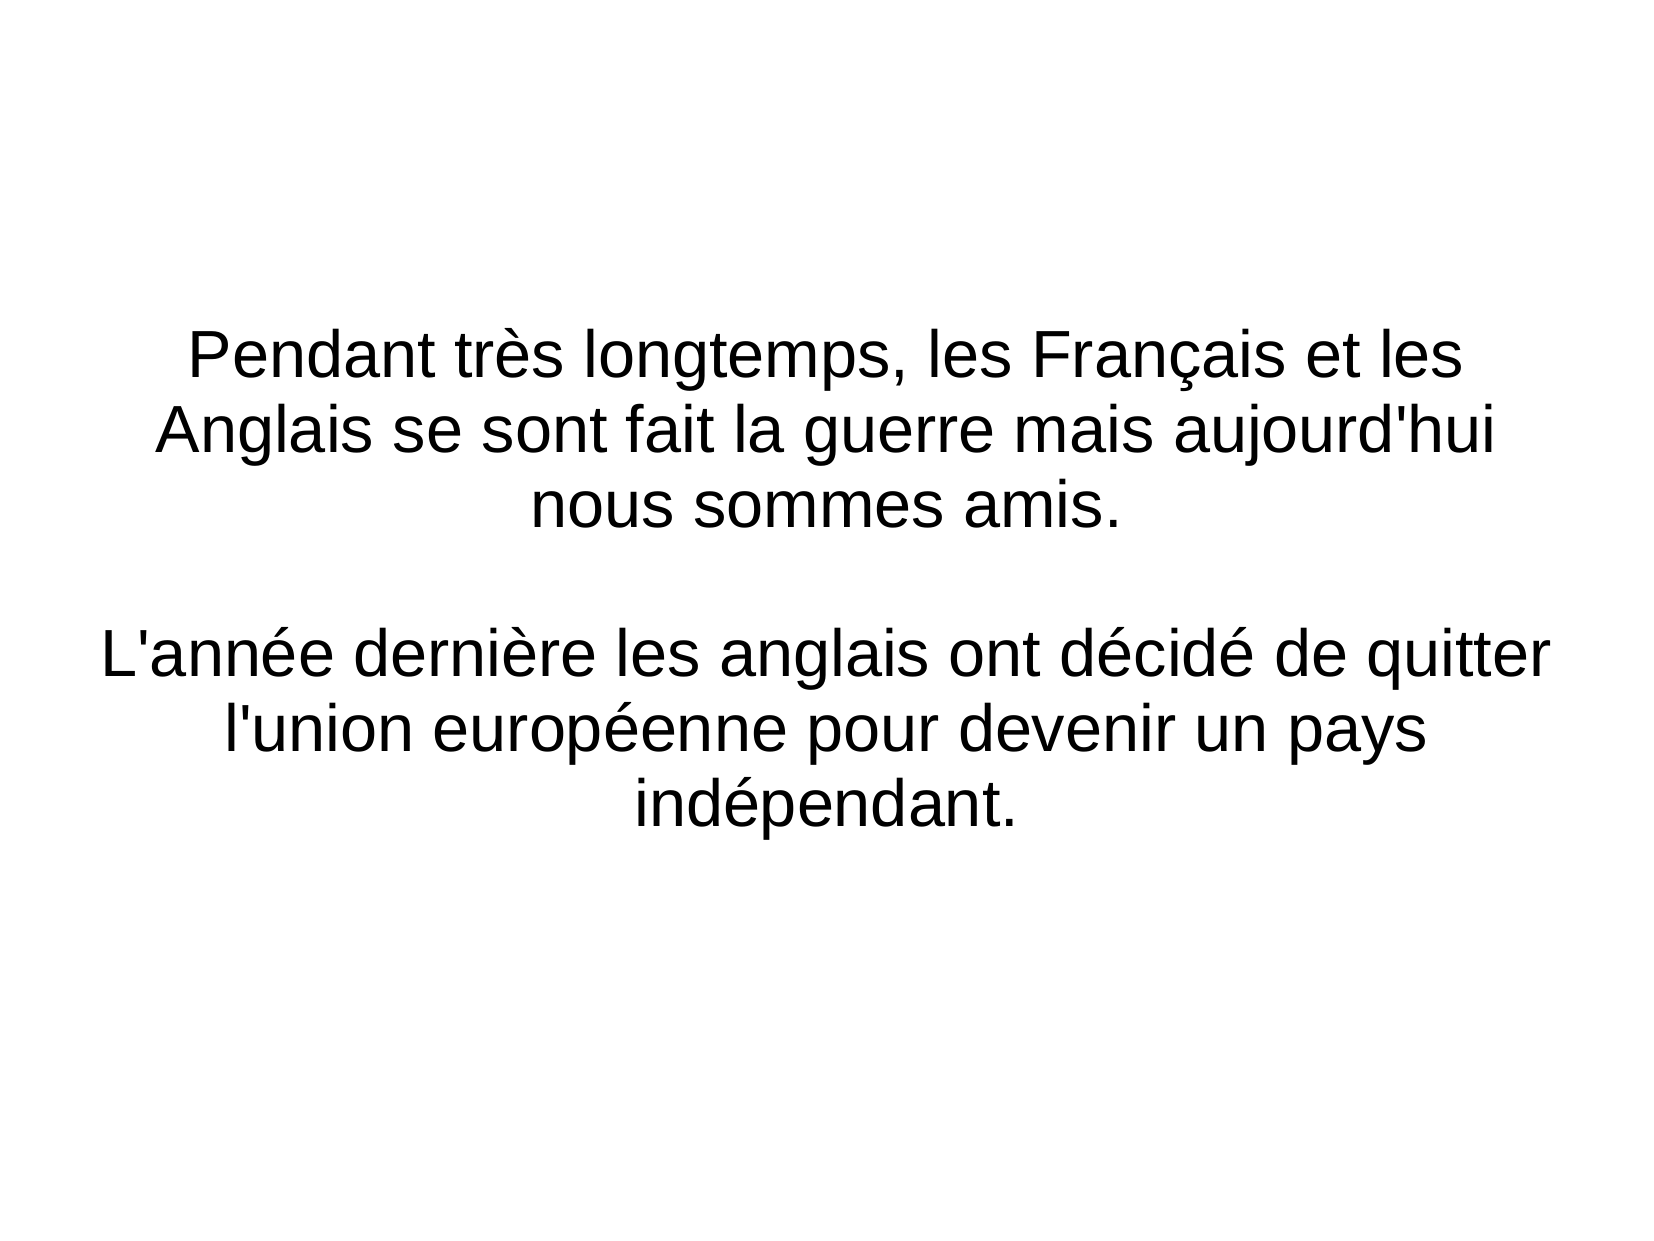

# Pendant très longtemps, les Français et les Anglais se sont fait la guerre mais aujourd'hui nous sommes amis.
L'année dernière les anglais ont décidé de quitter l'union européenne pour devenir un pays indépendant.